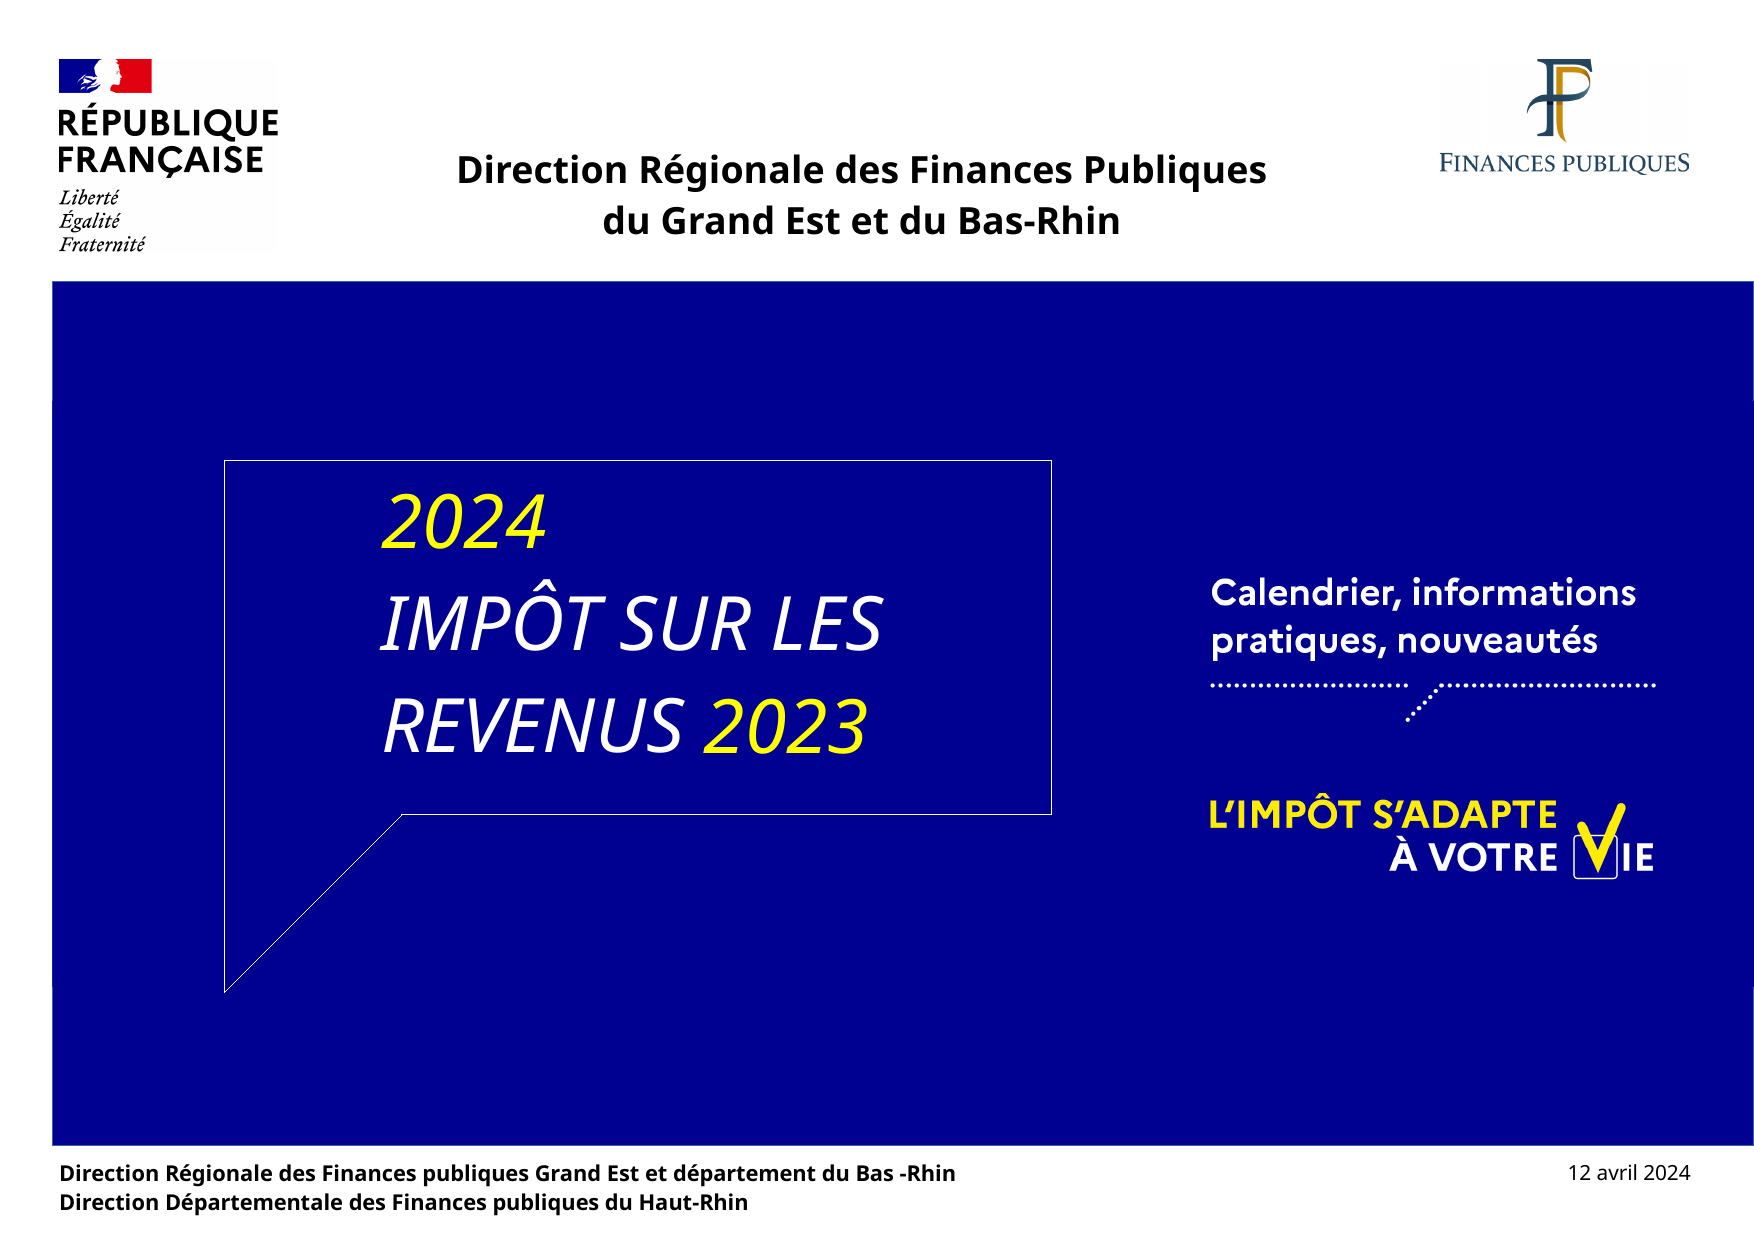

Direction Régionale des Finances Publiques
du Grand Est et du Bas-Rhin
2024
IMPÔT SUR LES REVENUS 2023